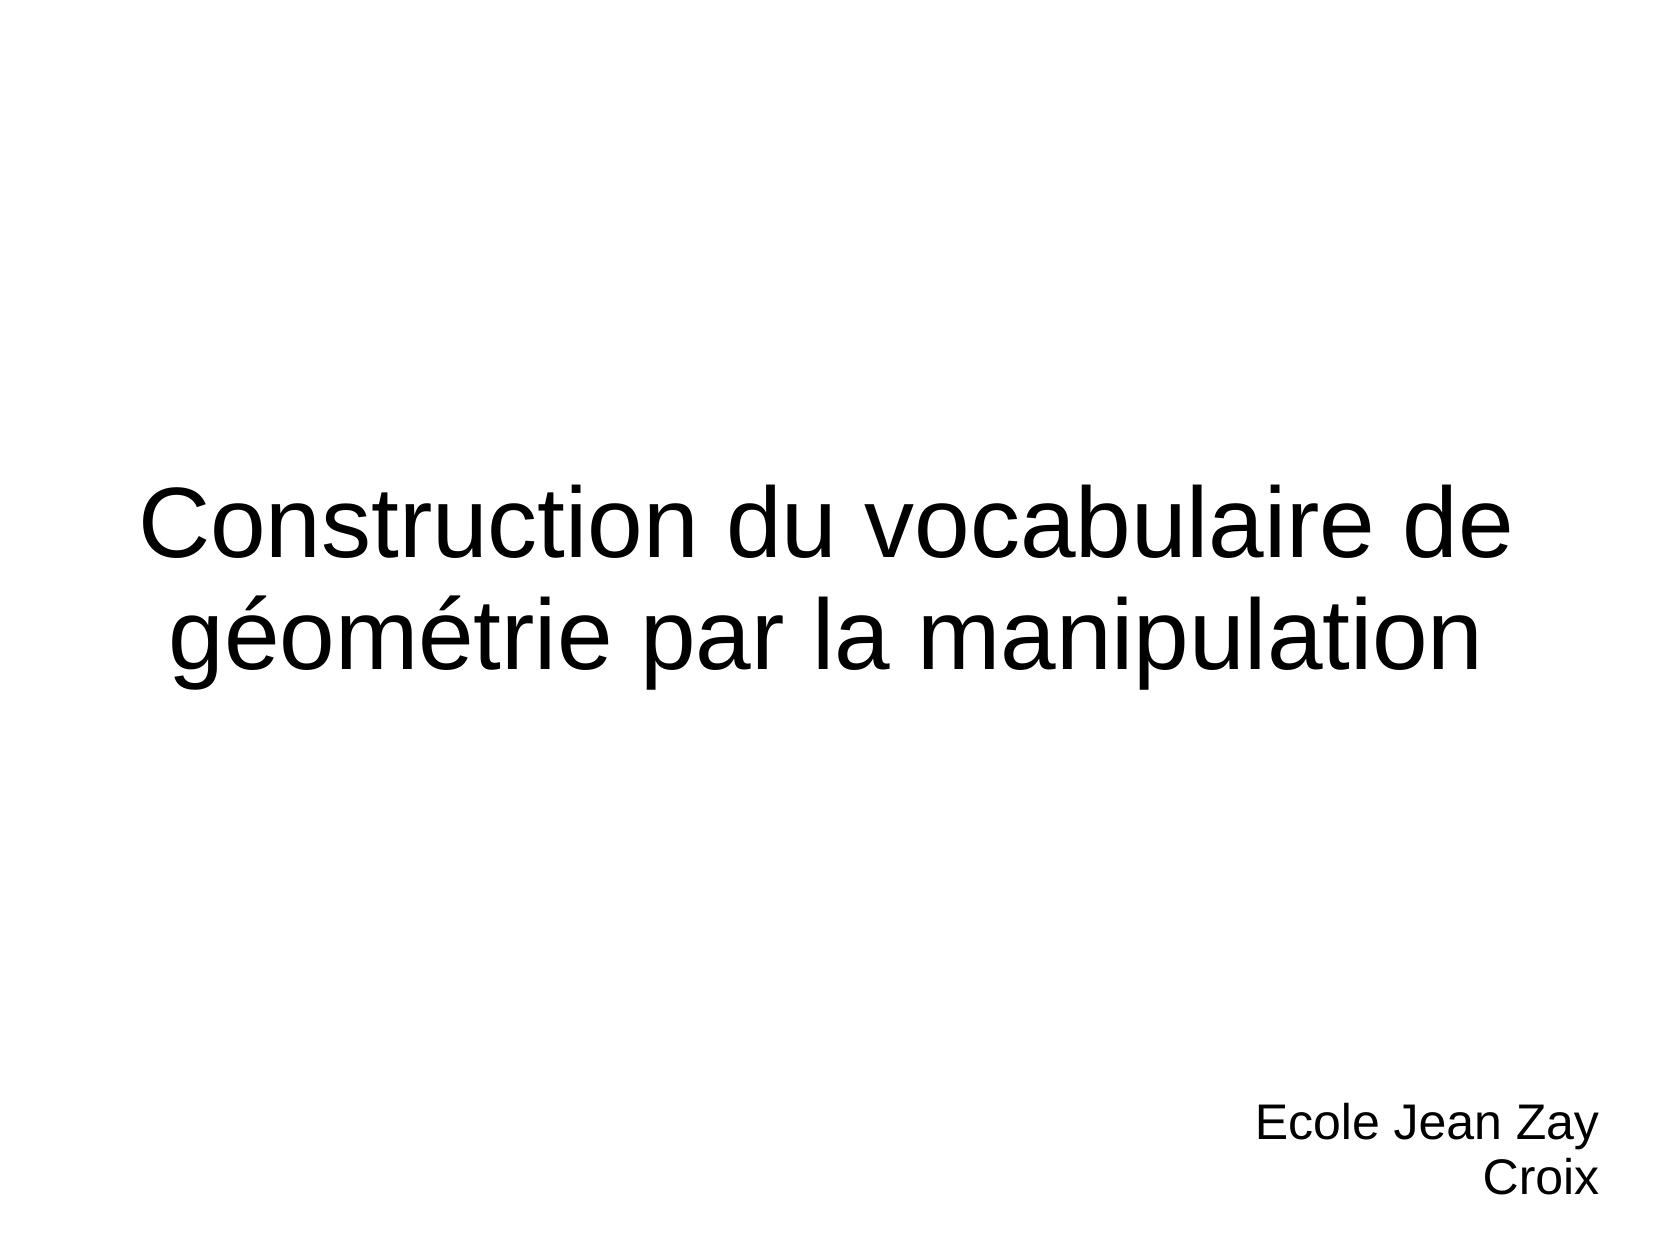

# Construction du vocabulaire de géométrie par la manipulation
Ecole Jean Zay
Croix